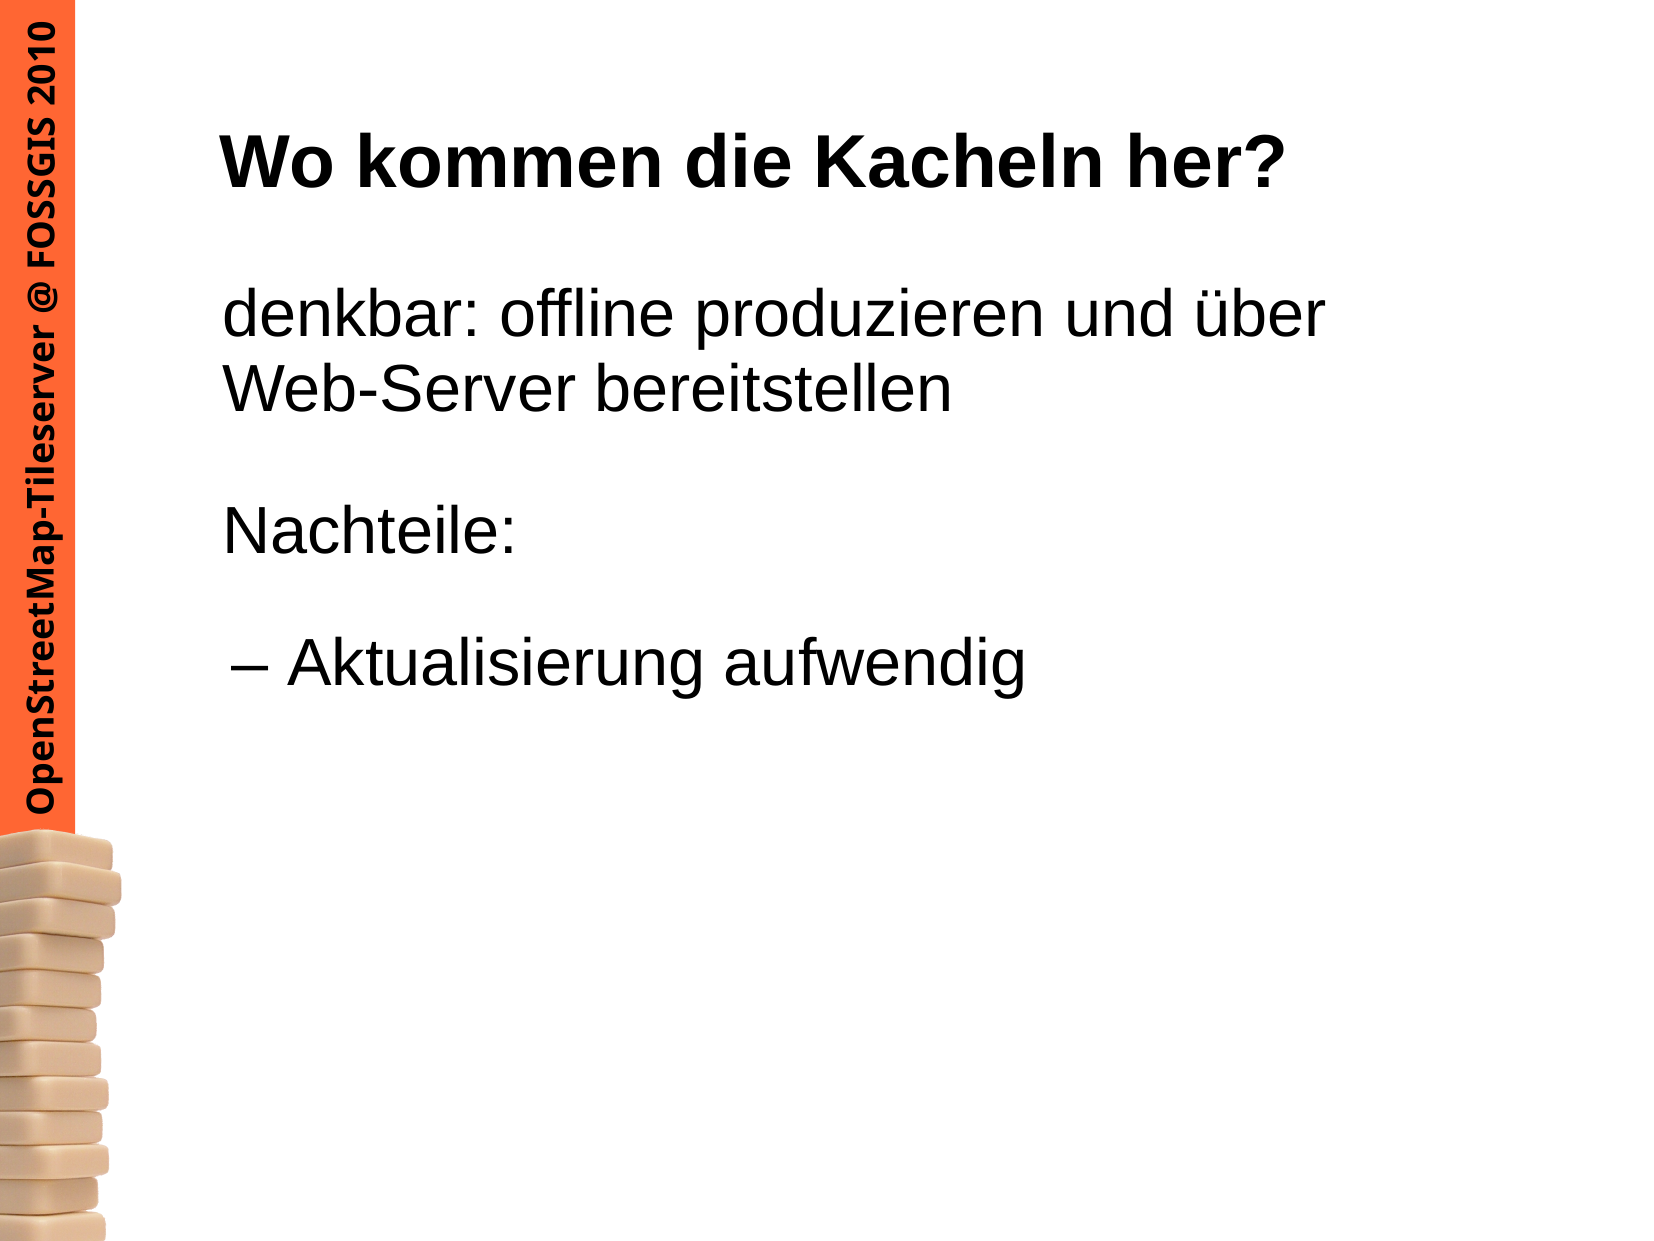

Wo kommen die Kacheln her?
denkbar: offline produzieren und über Web-Server bereitstellen
Nachteile:
– Aktualisierung aufwendig